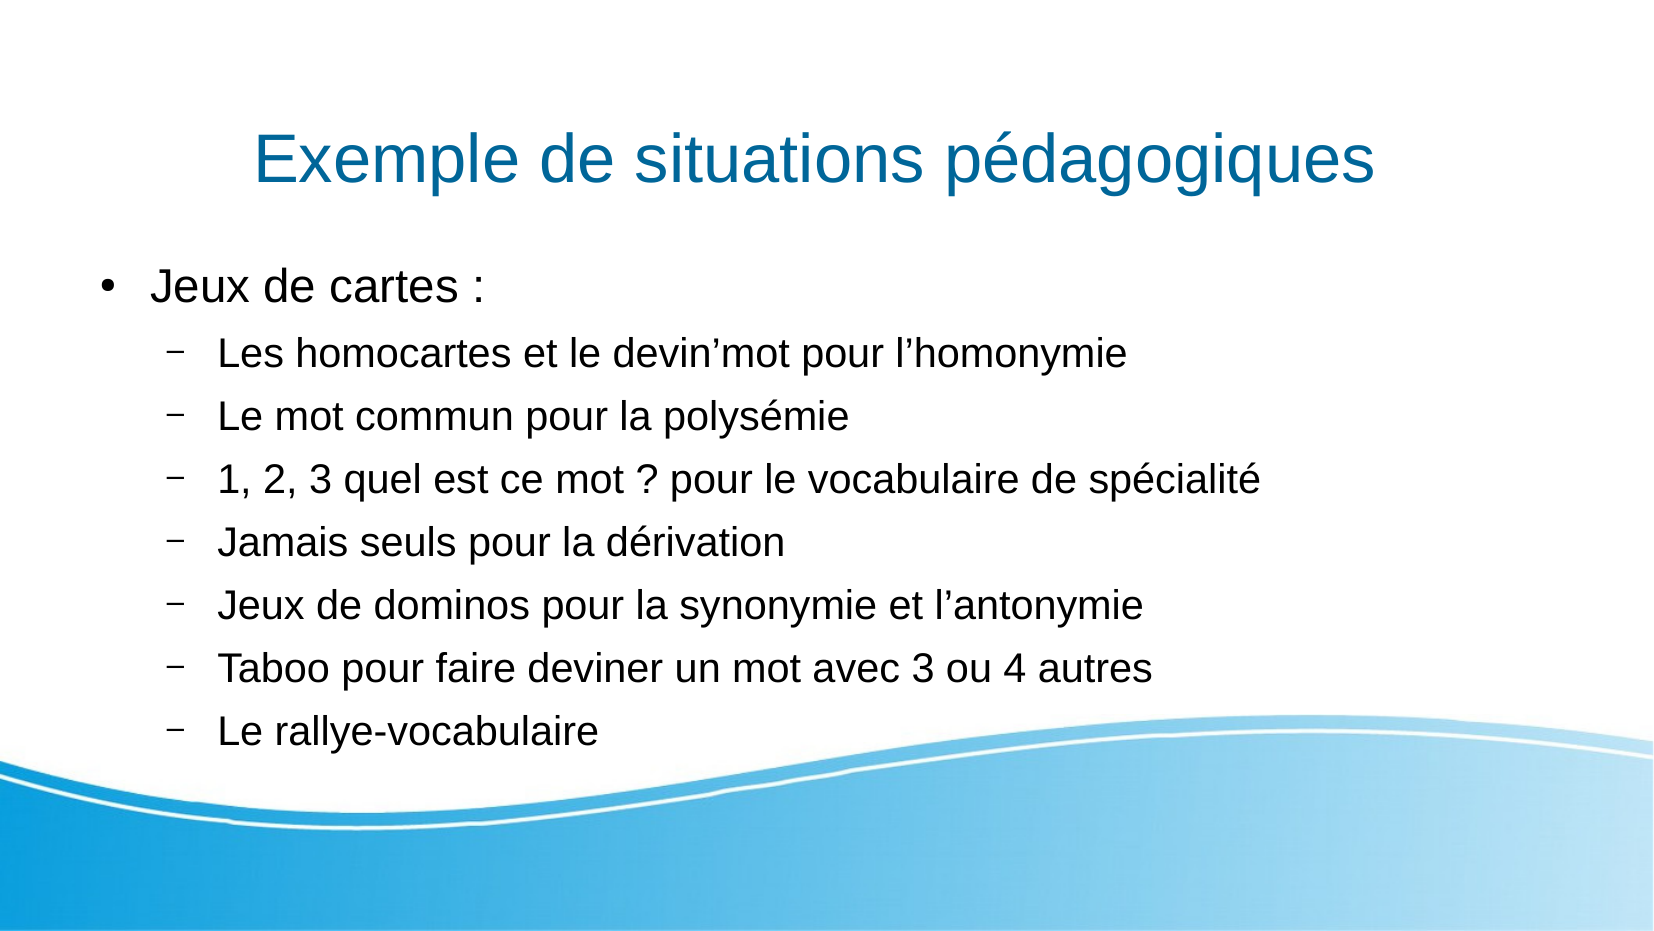

# Exemple de situations pédagogiques
Jeux de cartes :
Les homocartes et le devin’mot pour l’homonymie
Le mot commun pour la polysémie
1, 2, 3 quel est ce mot ? pour le vocabulaire de spécialité
Jamais seuls pour la dérivation
Jeux de dominos pour la synonymie et l’antonymie
Taboo pour faire deviner un mot avec 3 ou 4 autres
Le rallye-vocabulaire